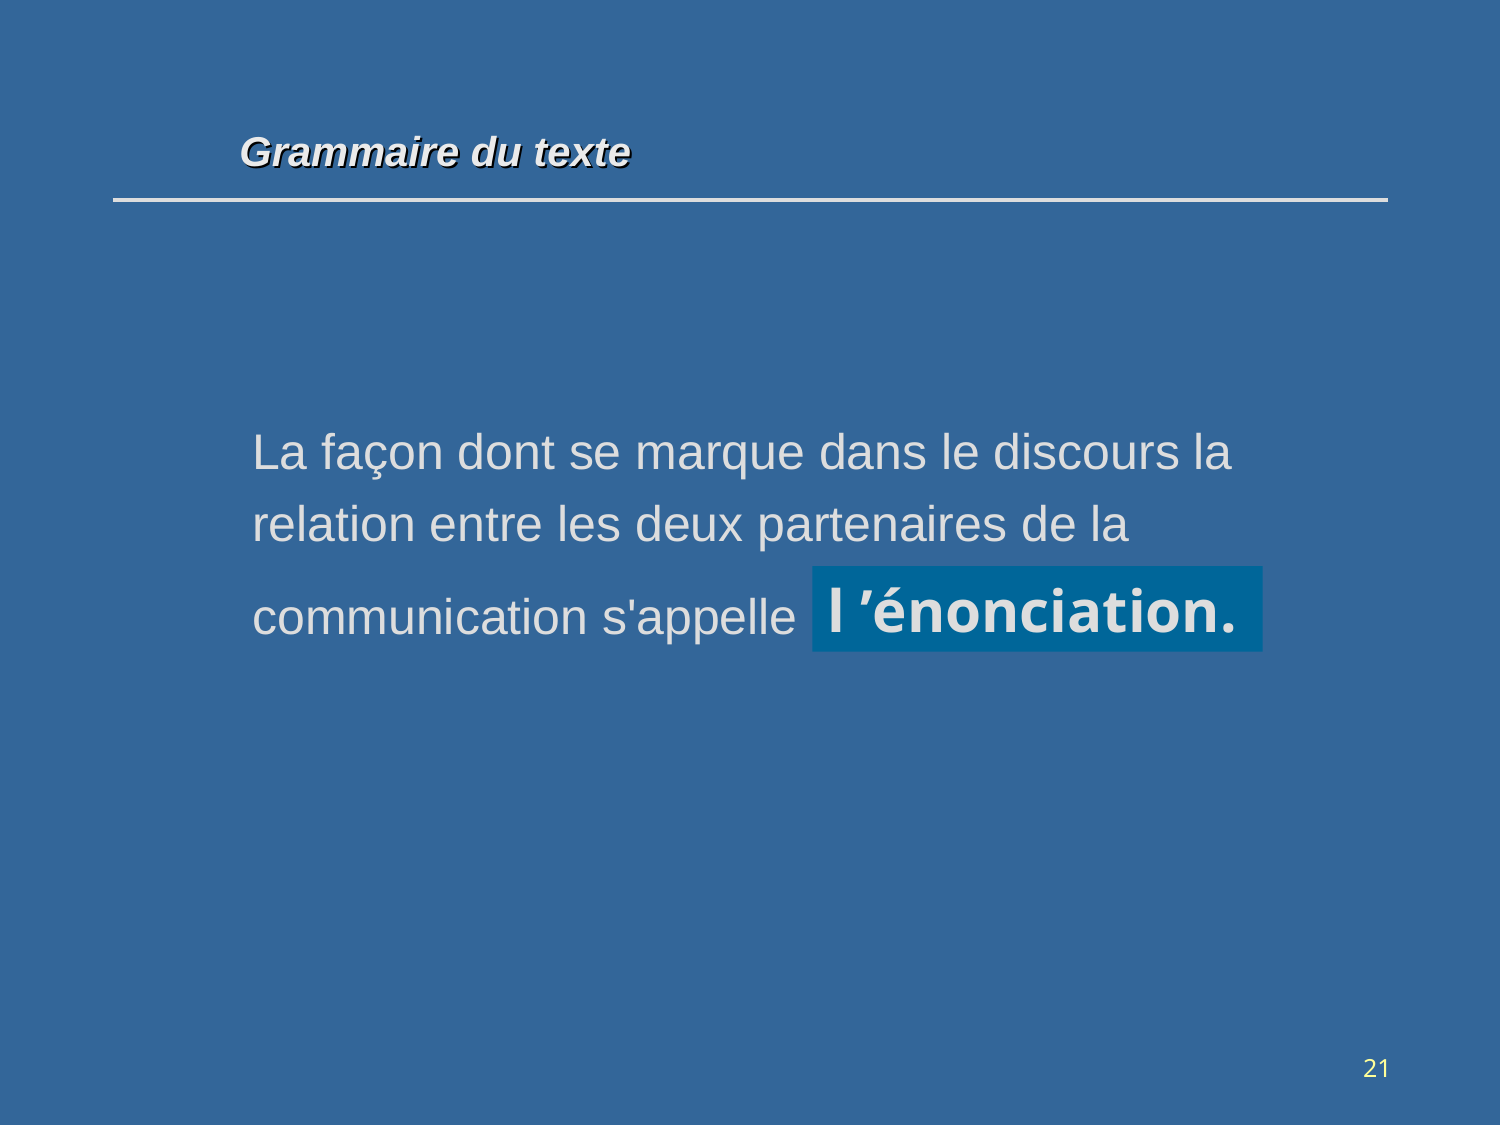

Grammaire du texte
La façon dont se marque dans le discours la relation entre les deux partenaires de la communication s'appelle 	. . .
l ’énonciation.
21